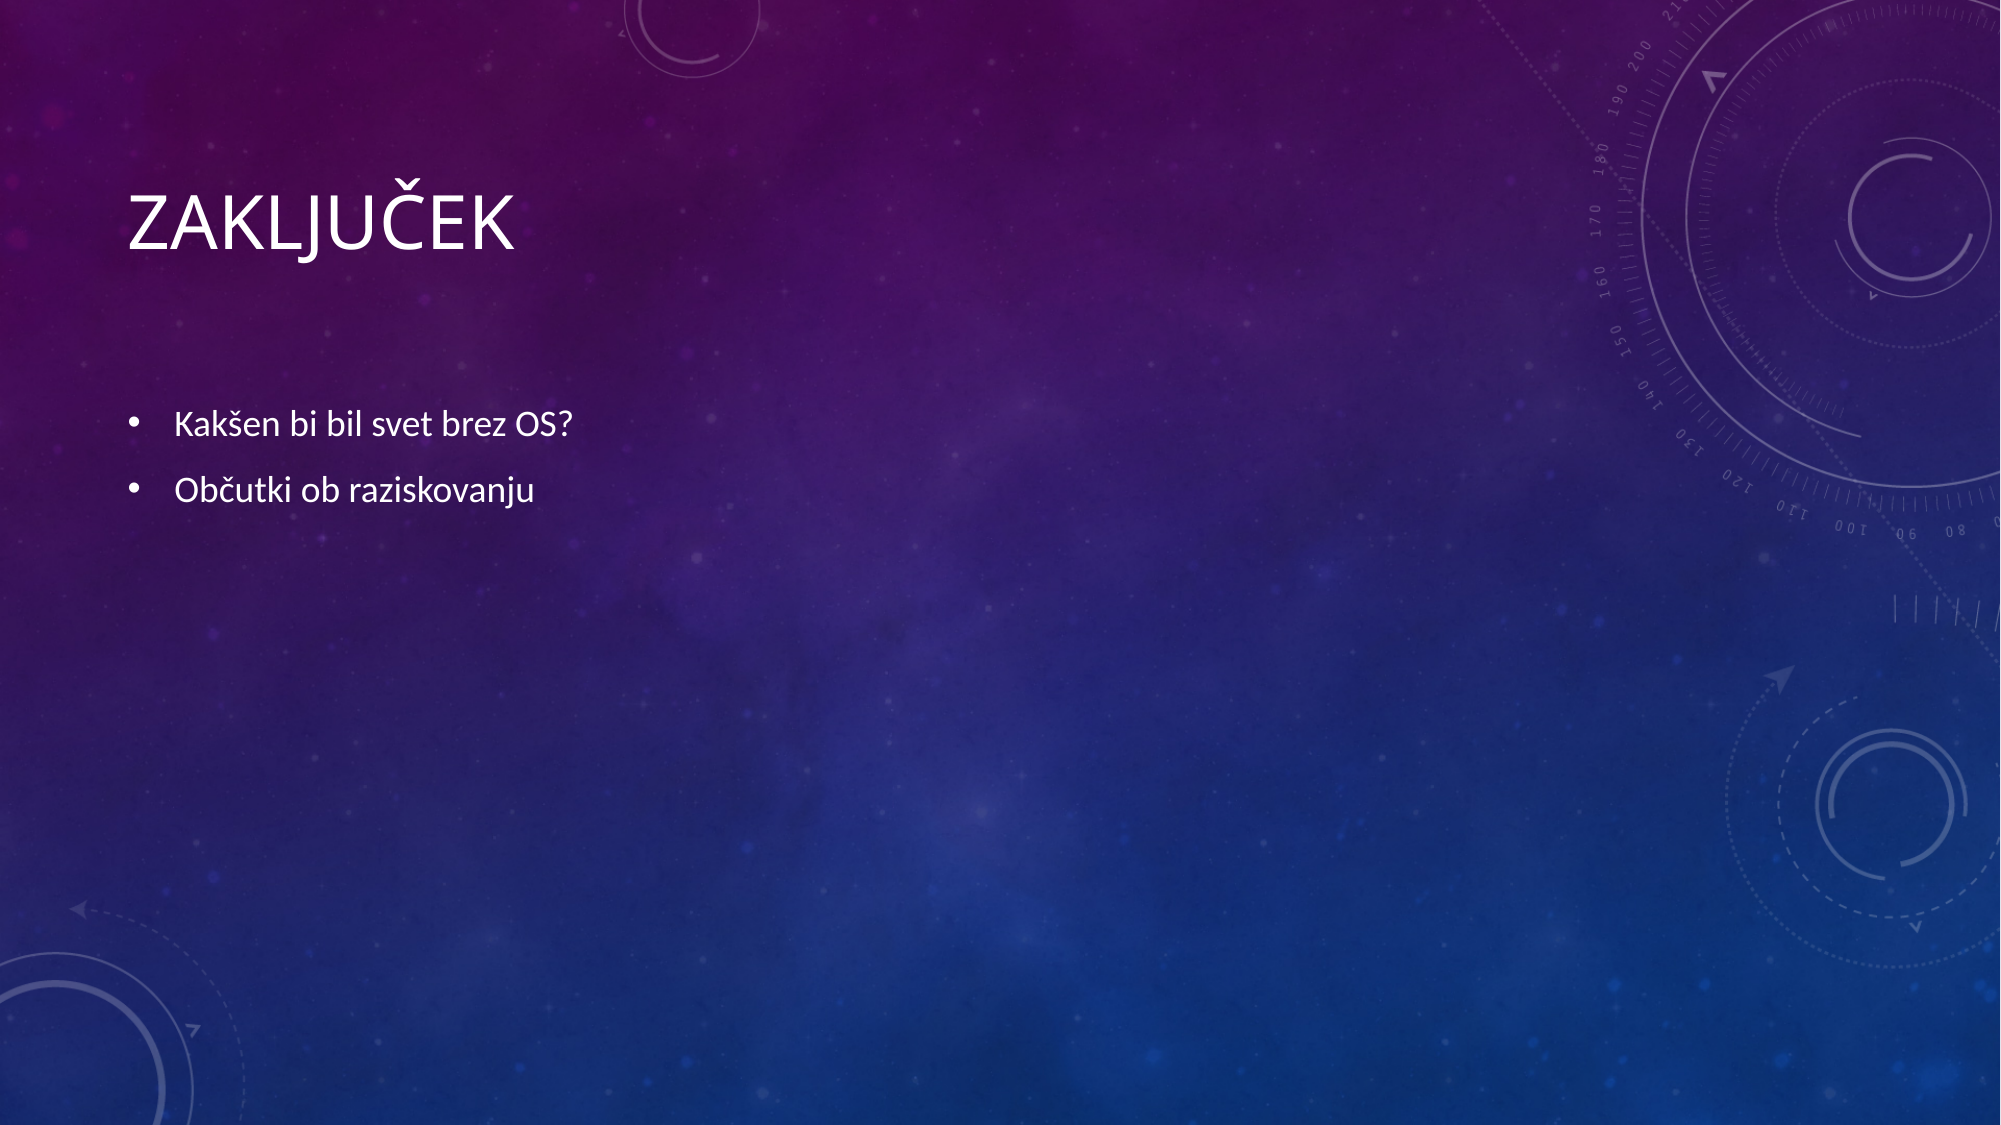

Kakšen bi bil svet brez OS?
Občutki ob raziskovanju
# zaključek